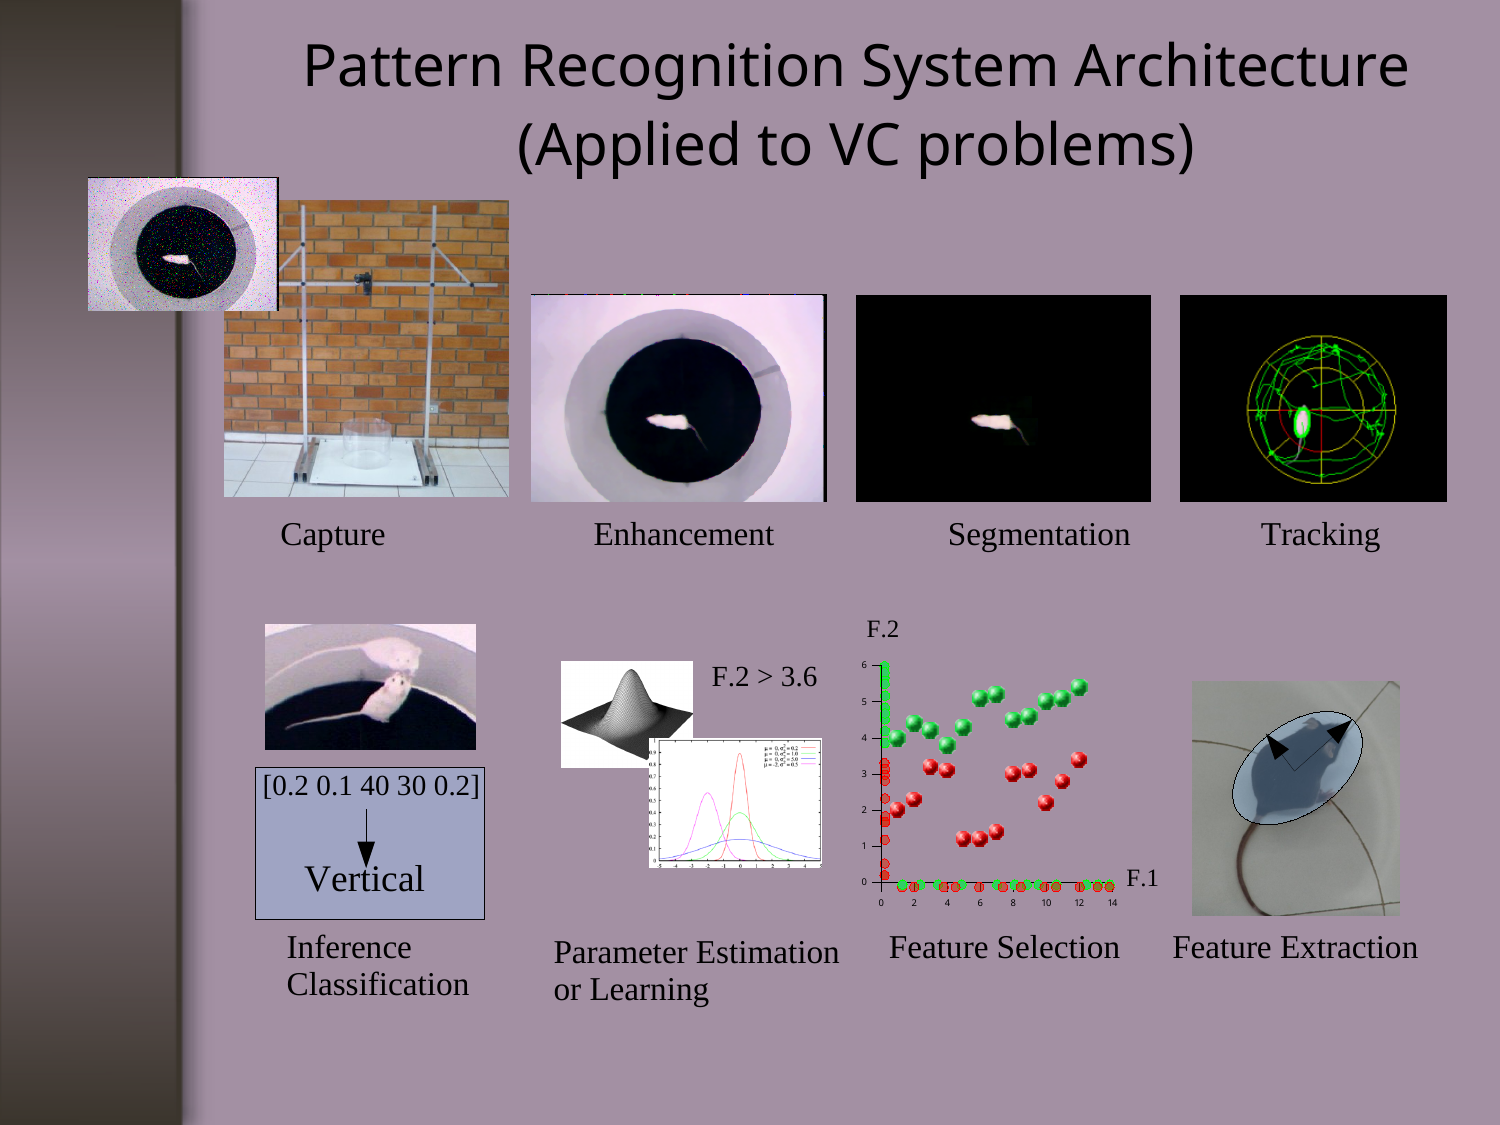

# Pattern Recognition System Architecture (Applied to VC problems)
Capture
Enhancement
Segmentation
Tracking
F.2
### Chart
| Category | Vertical | Horizontal |
|---|---|---|F.2 > 3.6
[0.2 0.1 40 30 0.2]
Vertical
F.1
Feature Selection
Feature Extraction
Inference
Classification
Parameter Estimation
or Learning